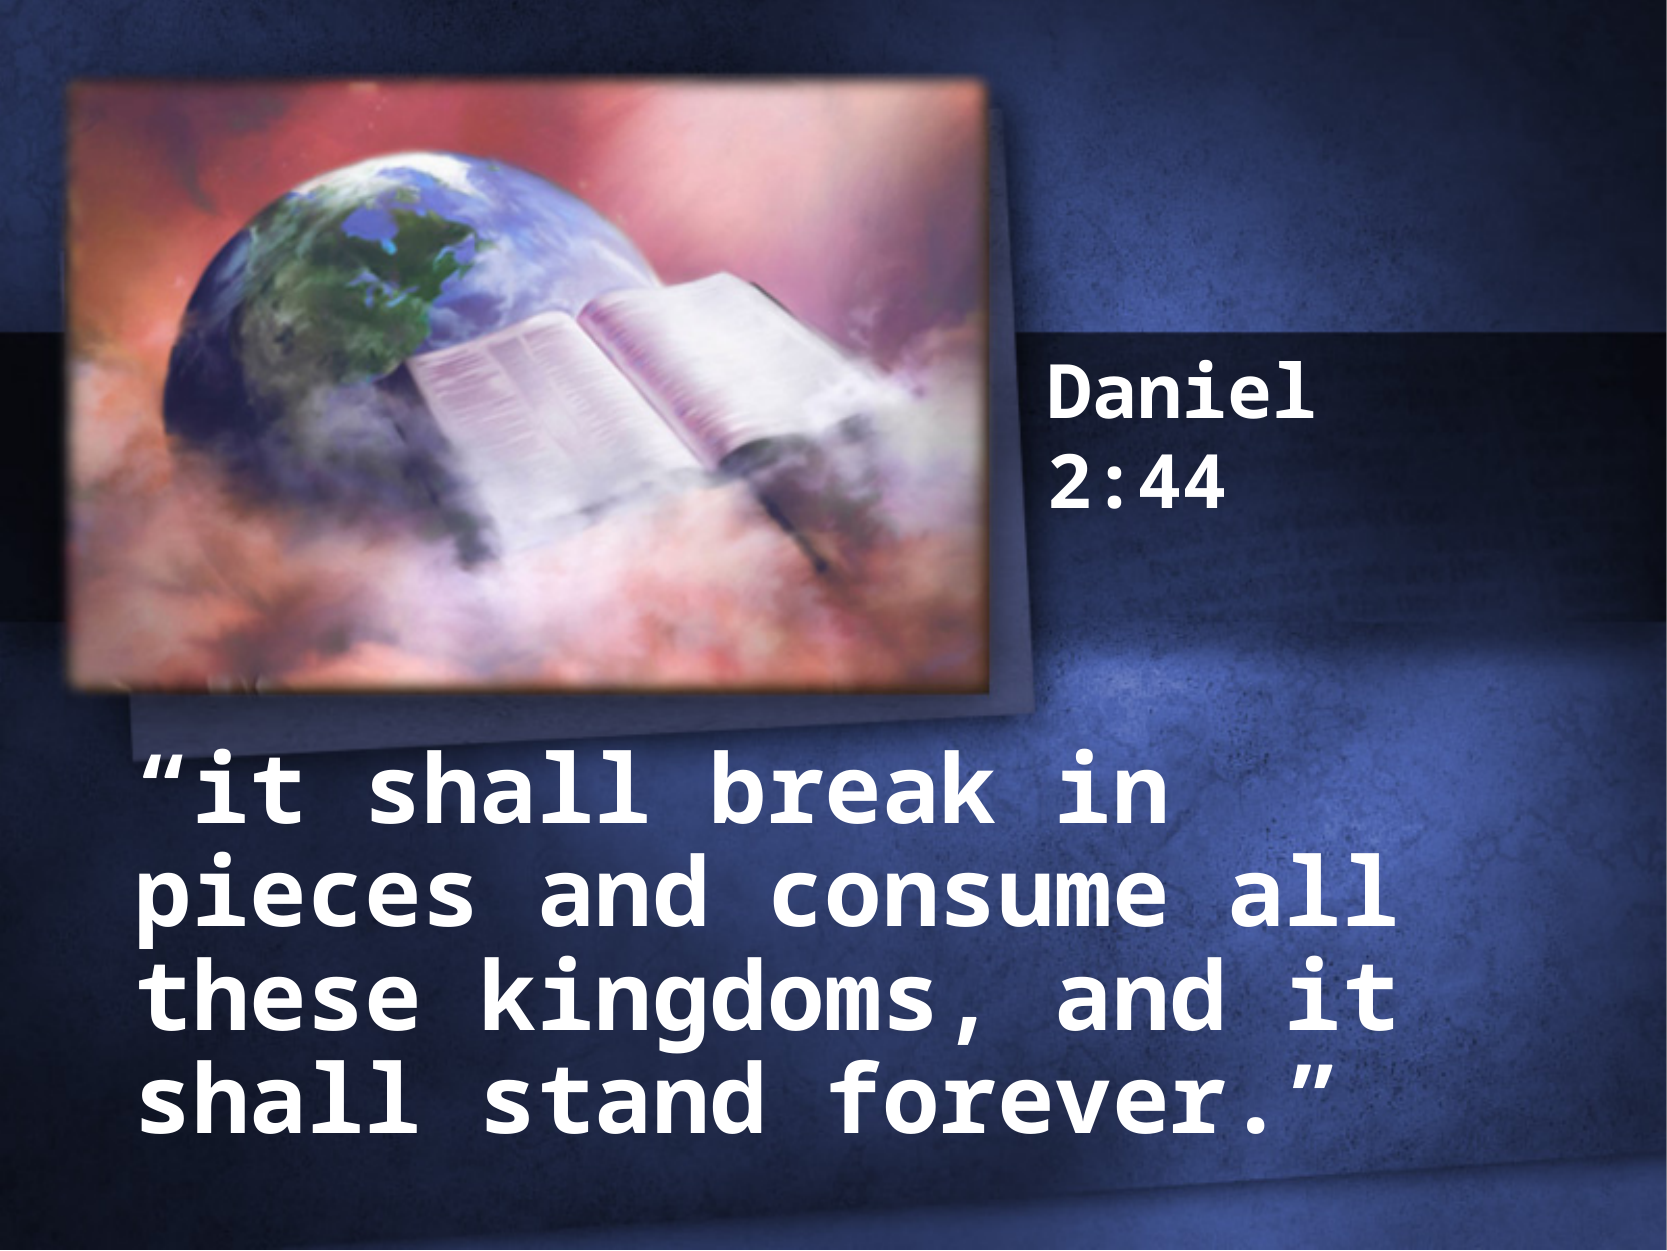

Daniel 2:44
“it shall break in pieces and consume all these kingdoms, and it shall stand forever.”